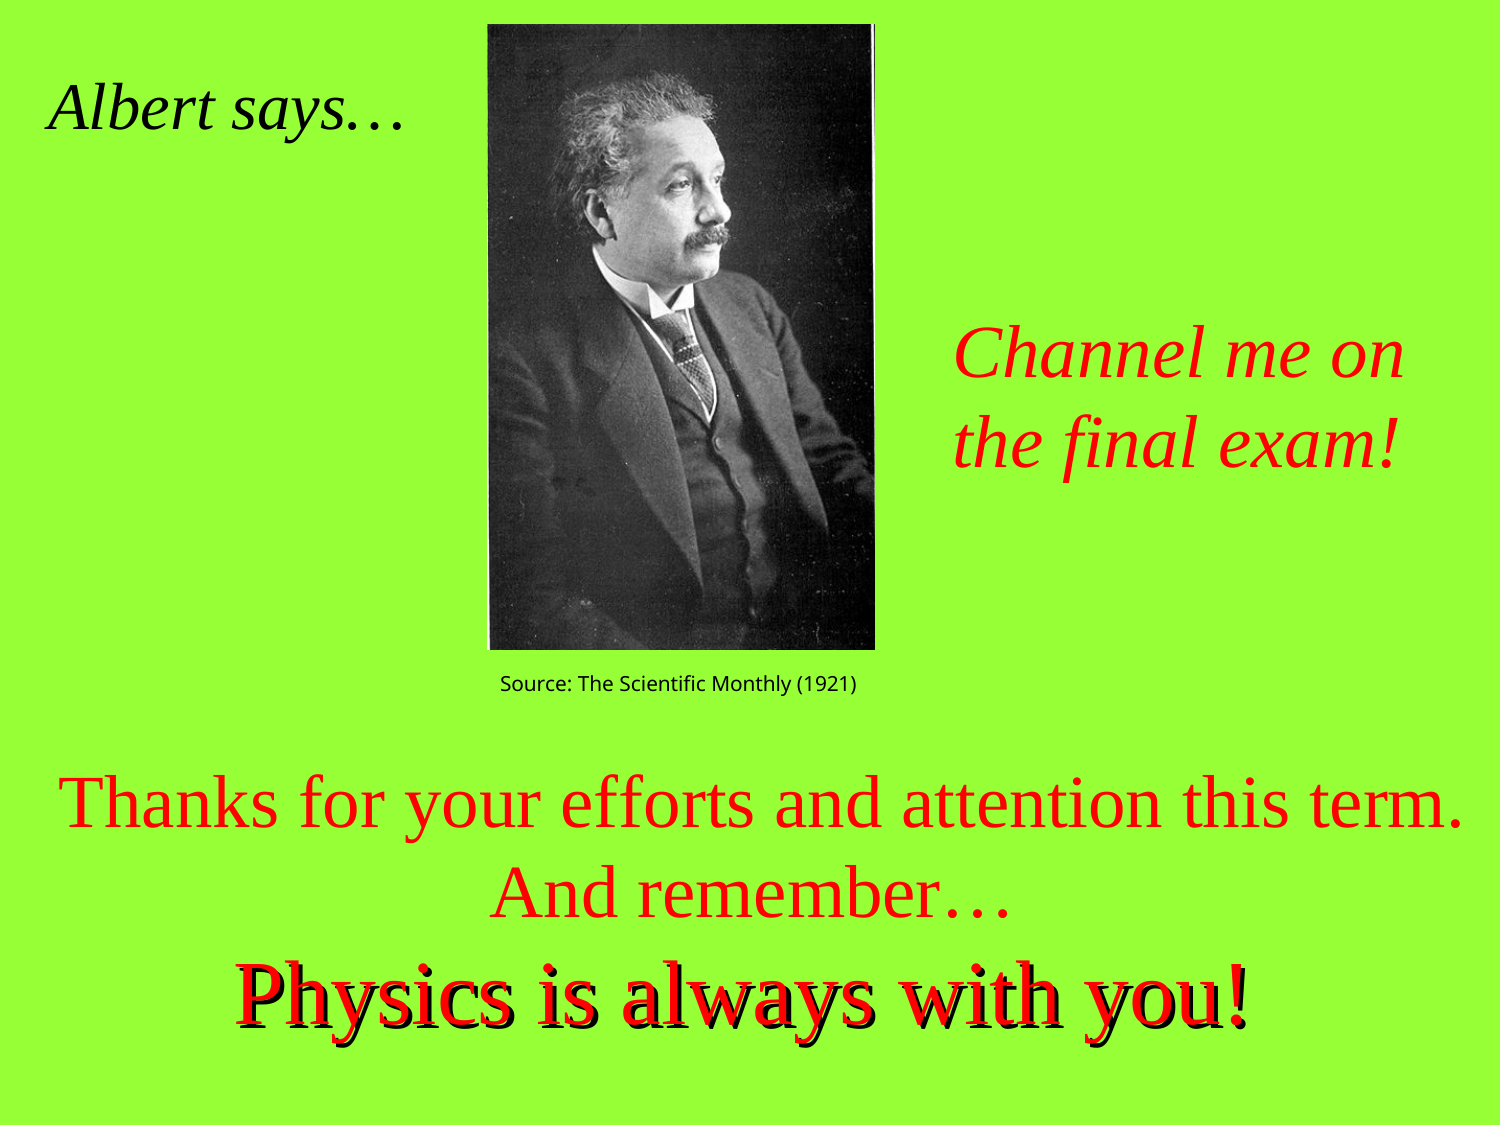

Albert says…
						 Channel me on
						 the final exam!
Thanks for your efforts and attention this term.
And remember…
Physics is always with you!
Source: The Scientific Monthly (1921)